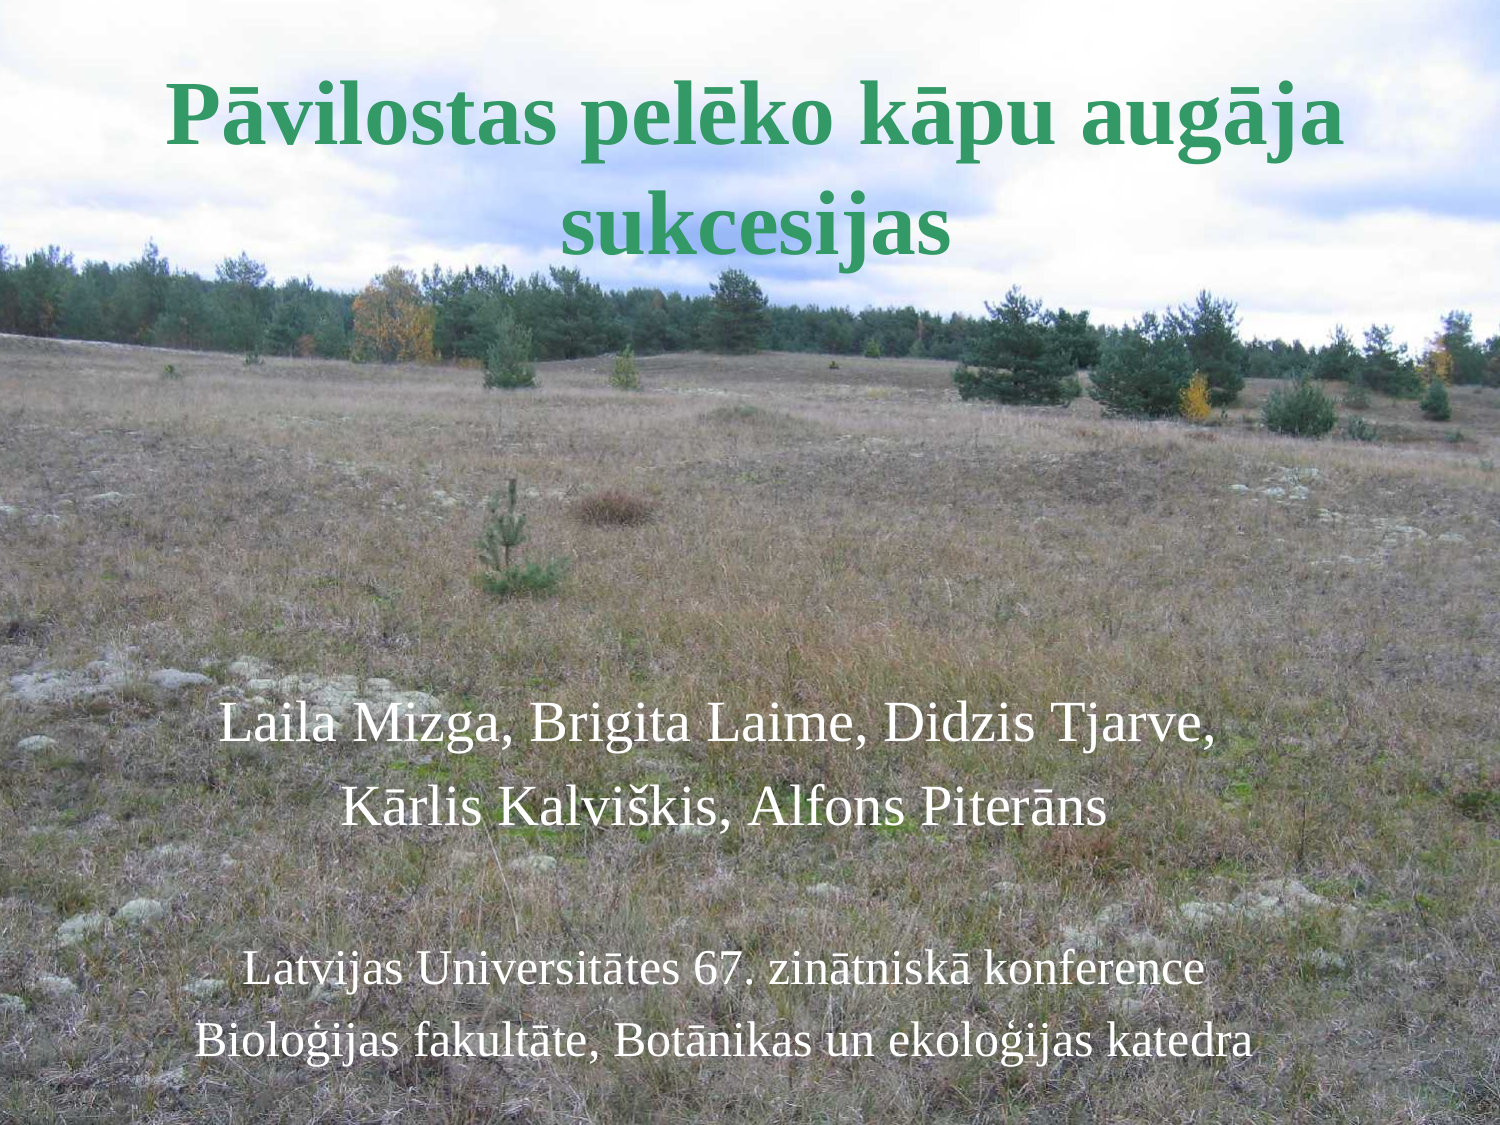

Pāvilostas pelēko kāpu augāja sukcesijas
Laila Mizga, Brigita Laime, Didzis Tjarve,
Kārlis Kalviškis, Alfons Piterāns
Latvijas Universitātes 67. zinātniskā konference
Bioloģijas fakultāte, Botānikas un ekoloģijas katedra